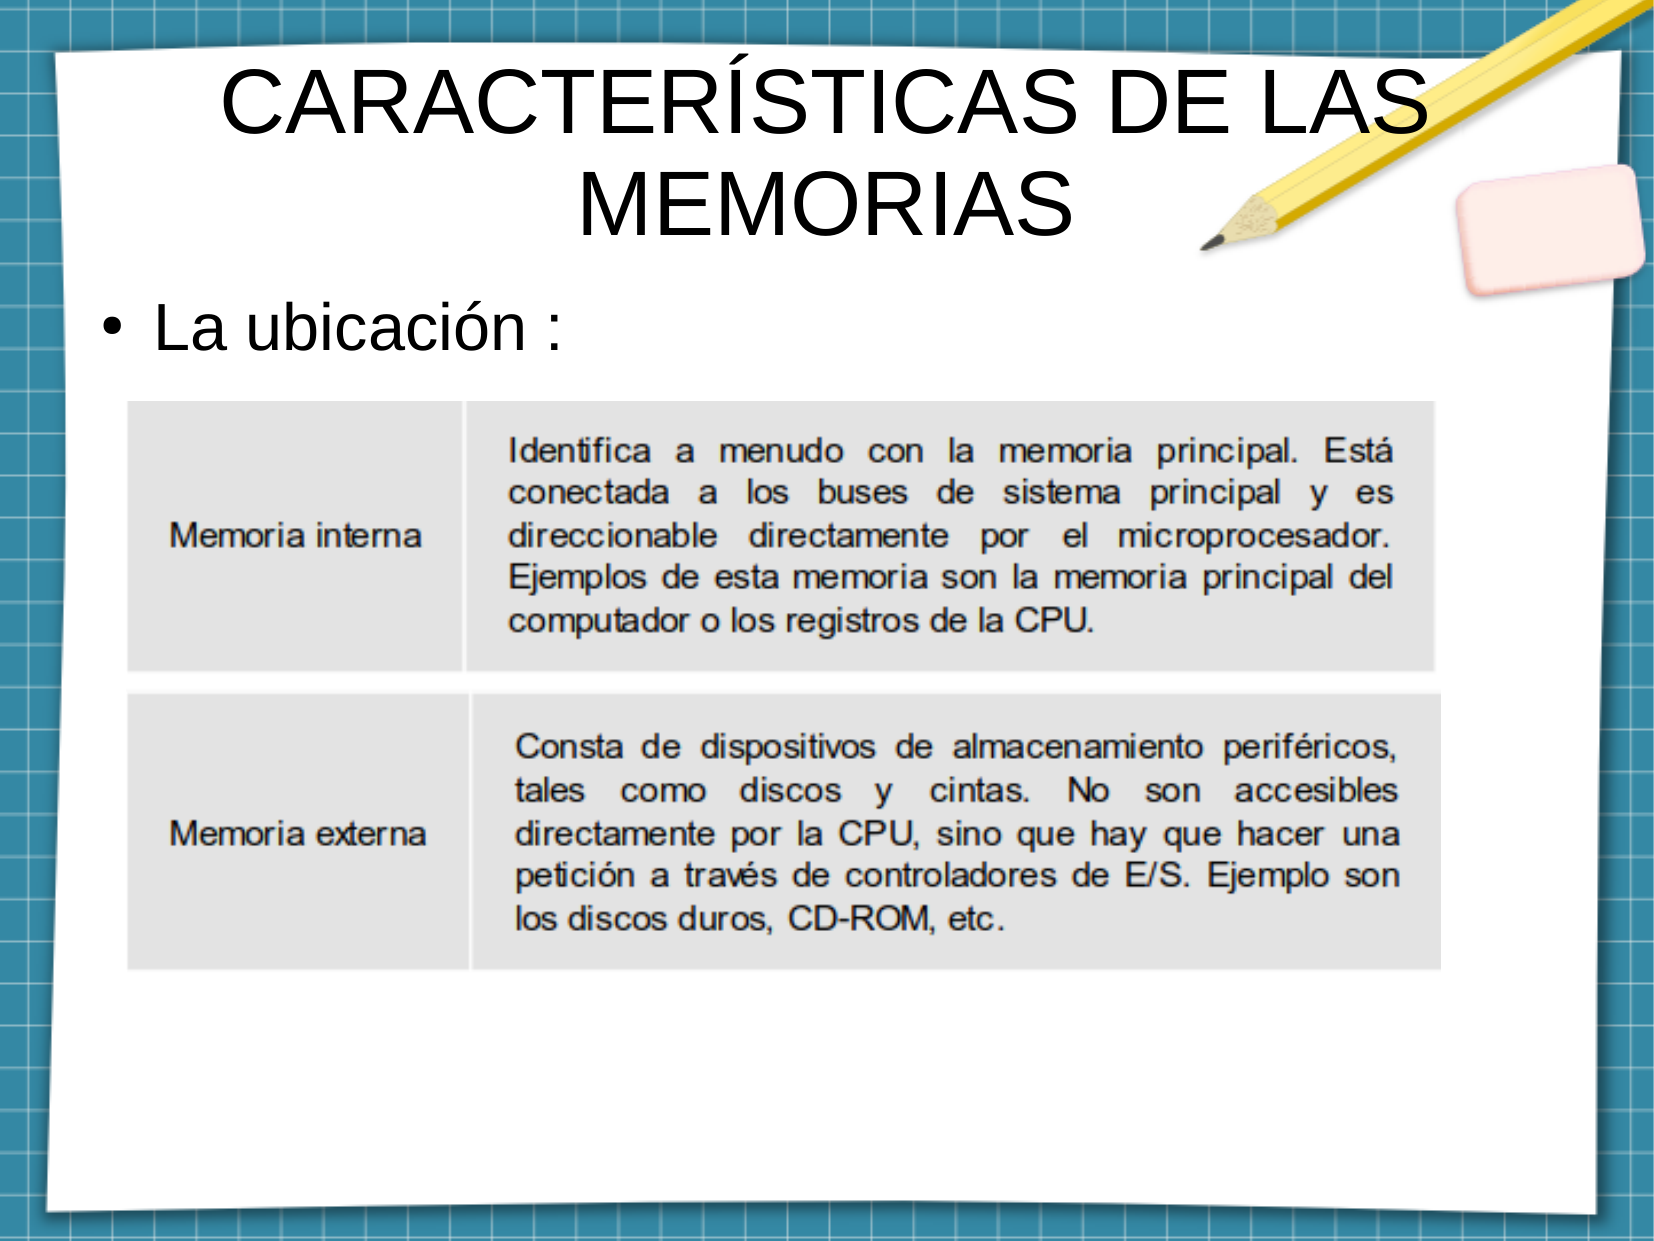

# CARACTERÍSTICAS DE LAS MEMORIAS
La ubicación :